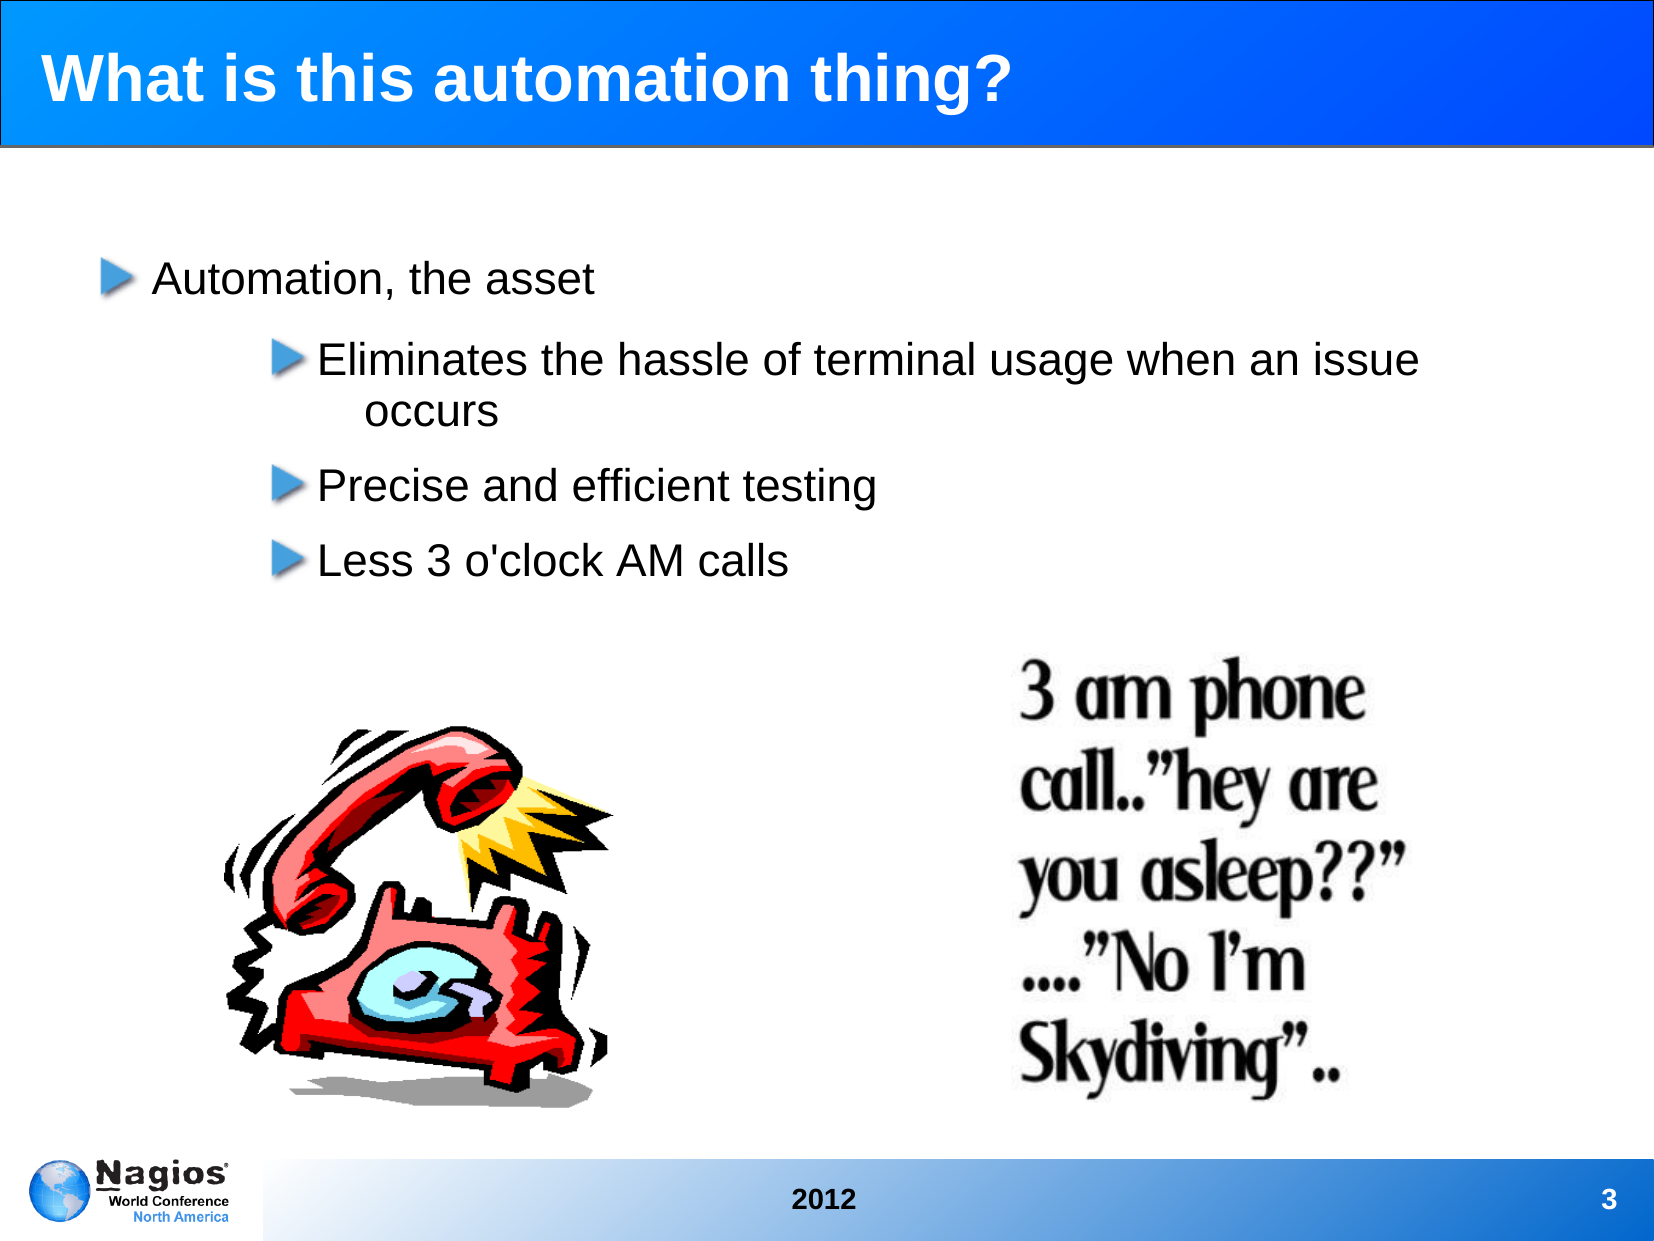

# What is this automation thing?
Automation, the asset
Eliminates the hassle of terminal usage when an issue occurs
Precise and efficient testing
Less 3 o'clock AM calls
2011
3